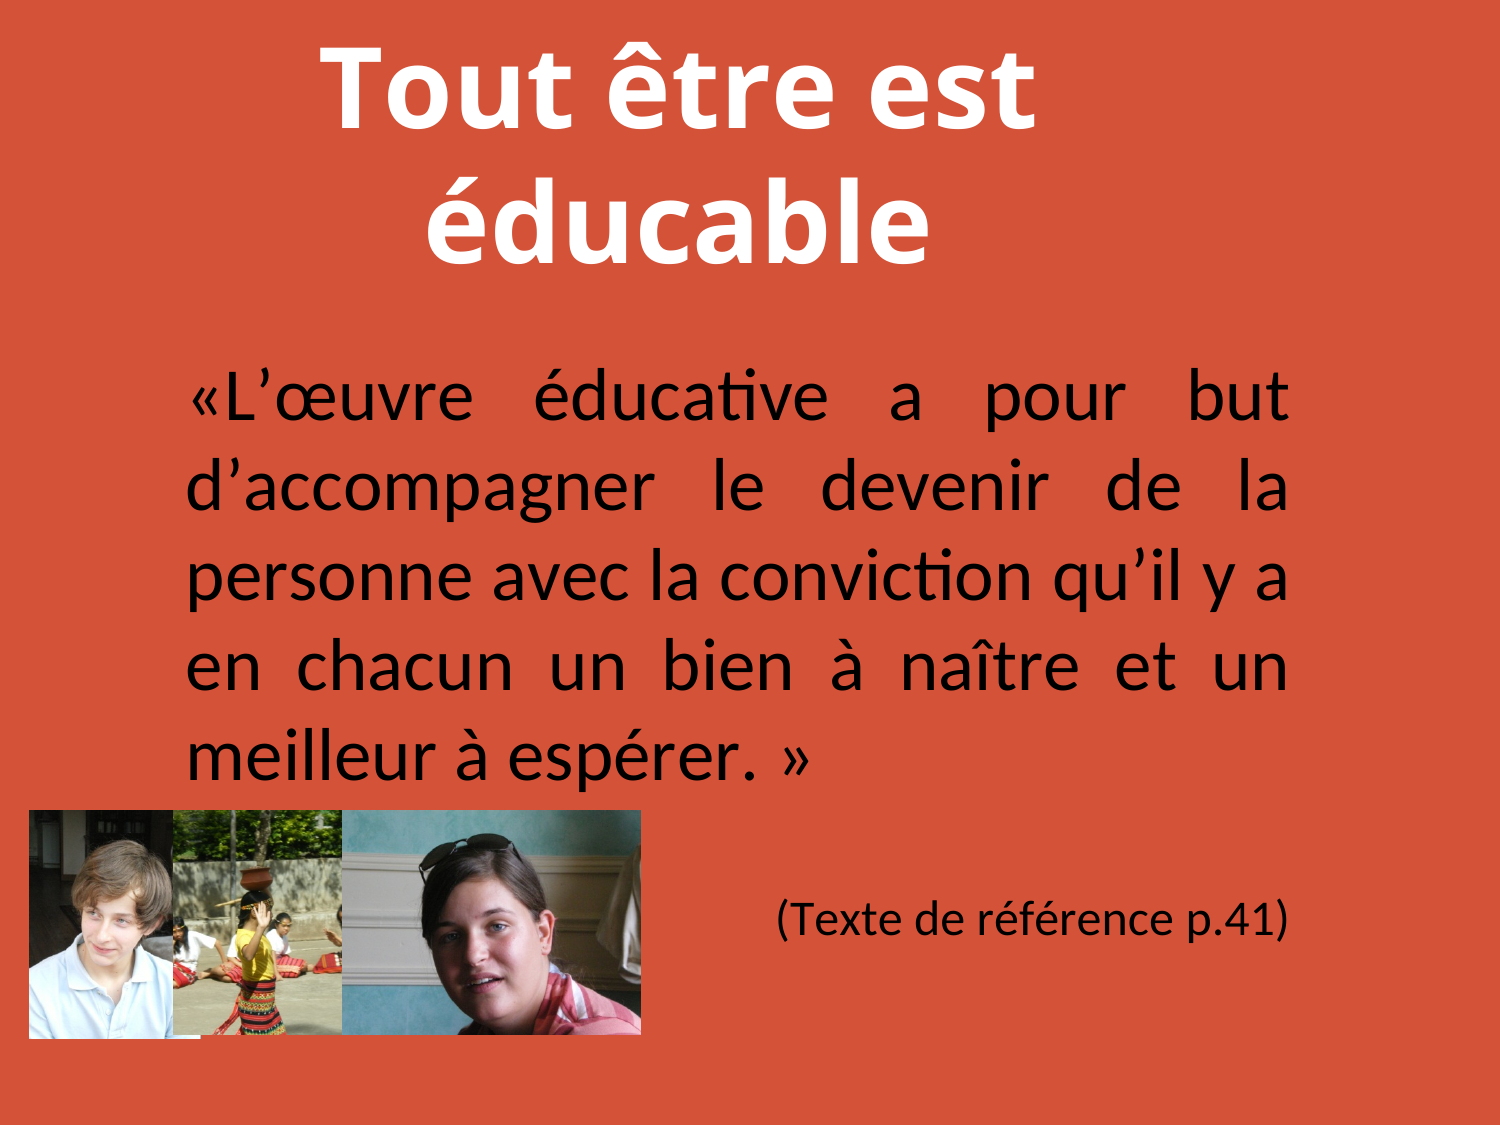

Tout être est éducable
«L’œuvre éducative a pour but d’accompagner le devenir de la personne avec la conviction qu’il y a en chacun un bien à naître et un meilleur à espérer. »
(Texte de référence p.41)